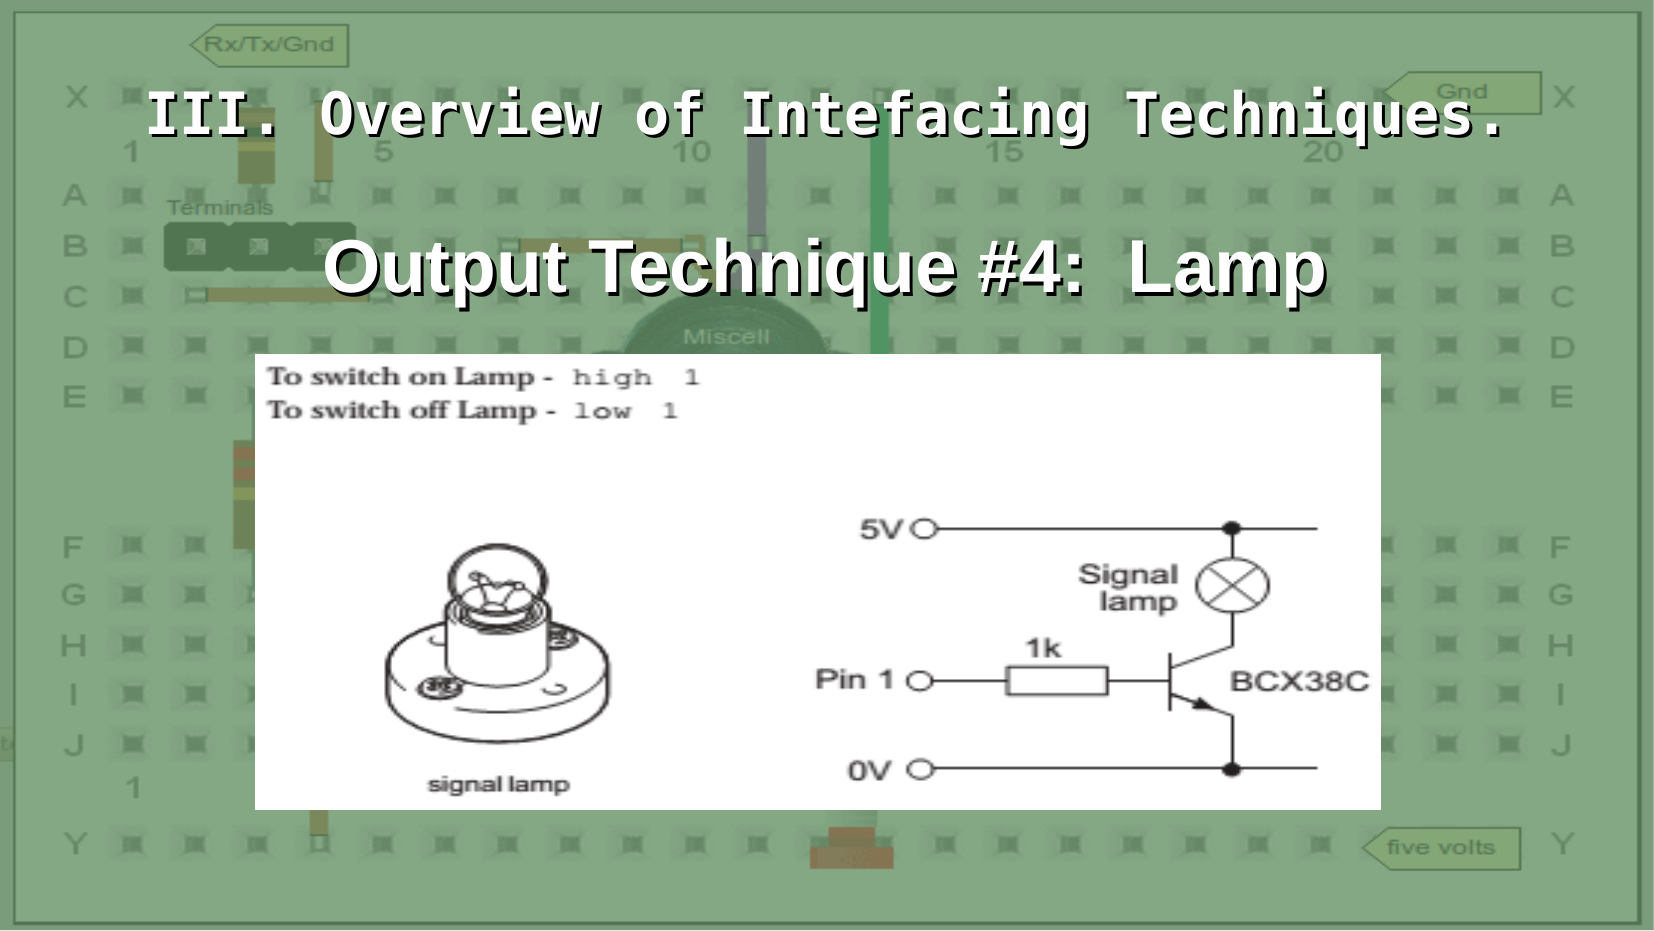

# III. Overview of Intefacing Techniques.
 Output Technique #4: Lamp